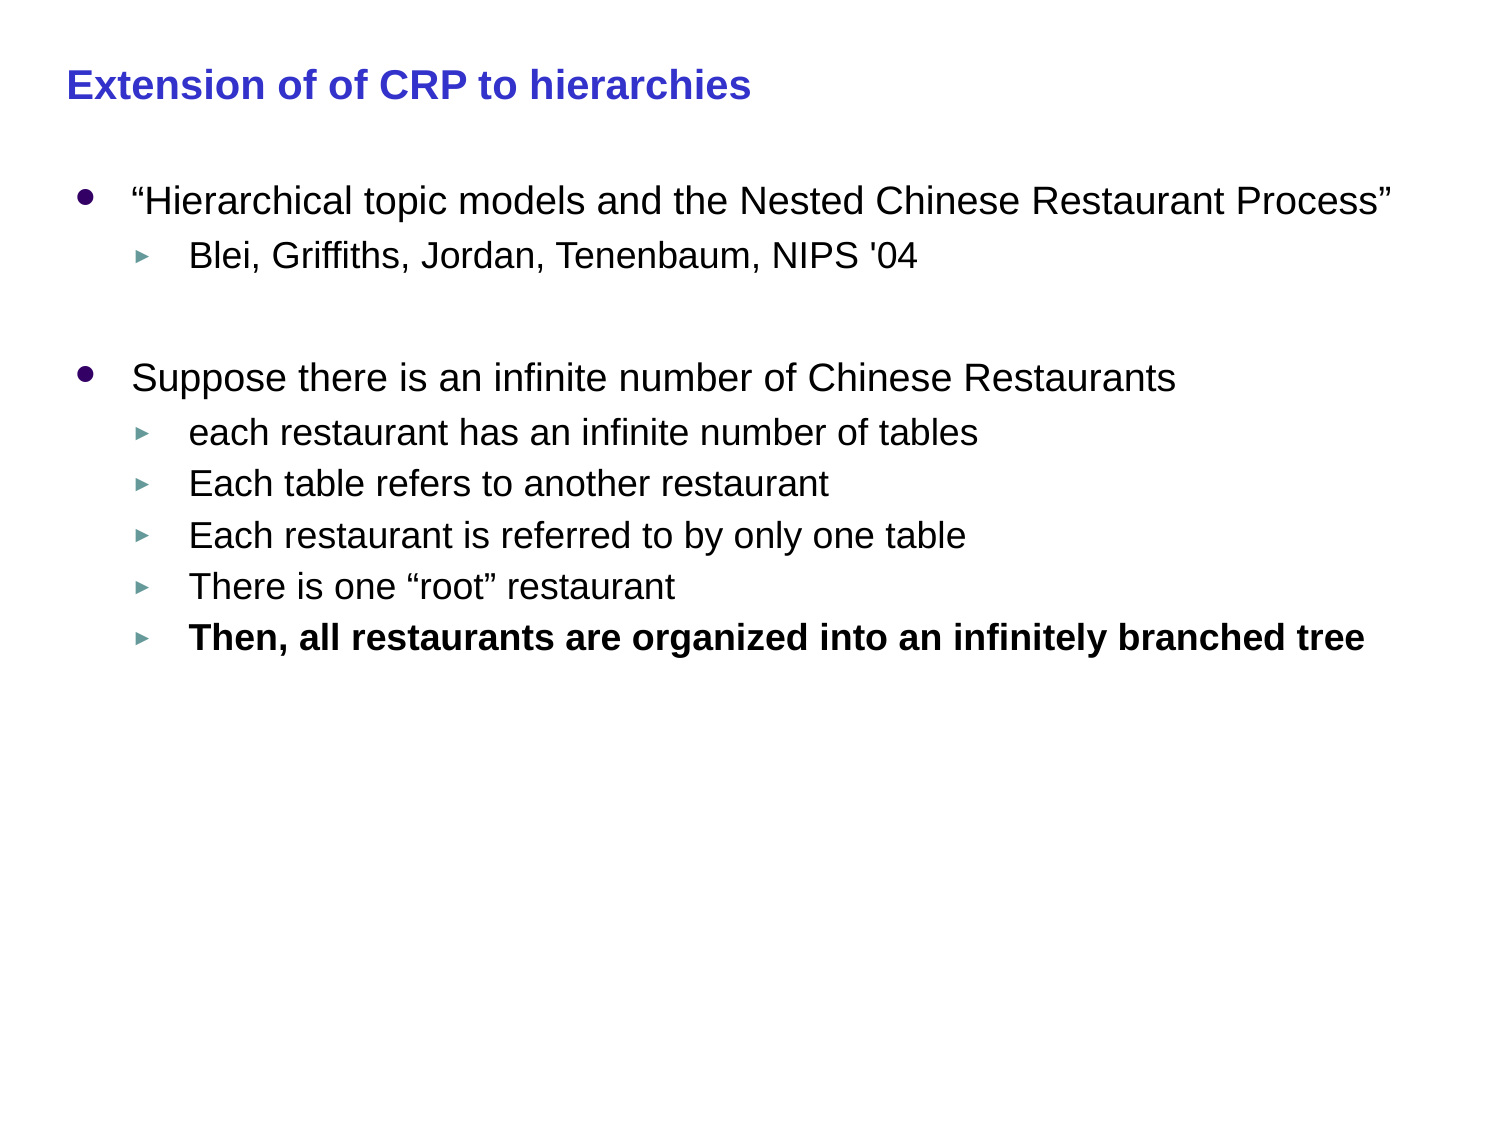

# Extension of of CRP to hierarchies
“Hierarchical topic models and the Nested Chinese Restaurant Process”
Blei, Griffiths, Jordan, Tenenbaum, NIPS '04
Suppose there is an infinite number of Chinese Restaurants
each restaurant has an infinite number of tables
Each table refers to another restaurant
Each restaurant is referred to by only one table
There is one “root” restaurant
Then, all restaurants are organized into an infinitely branched tree